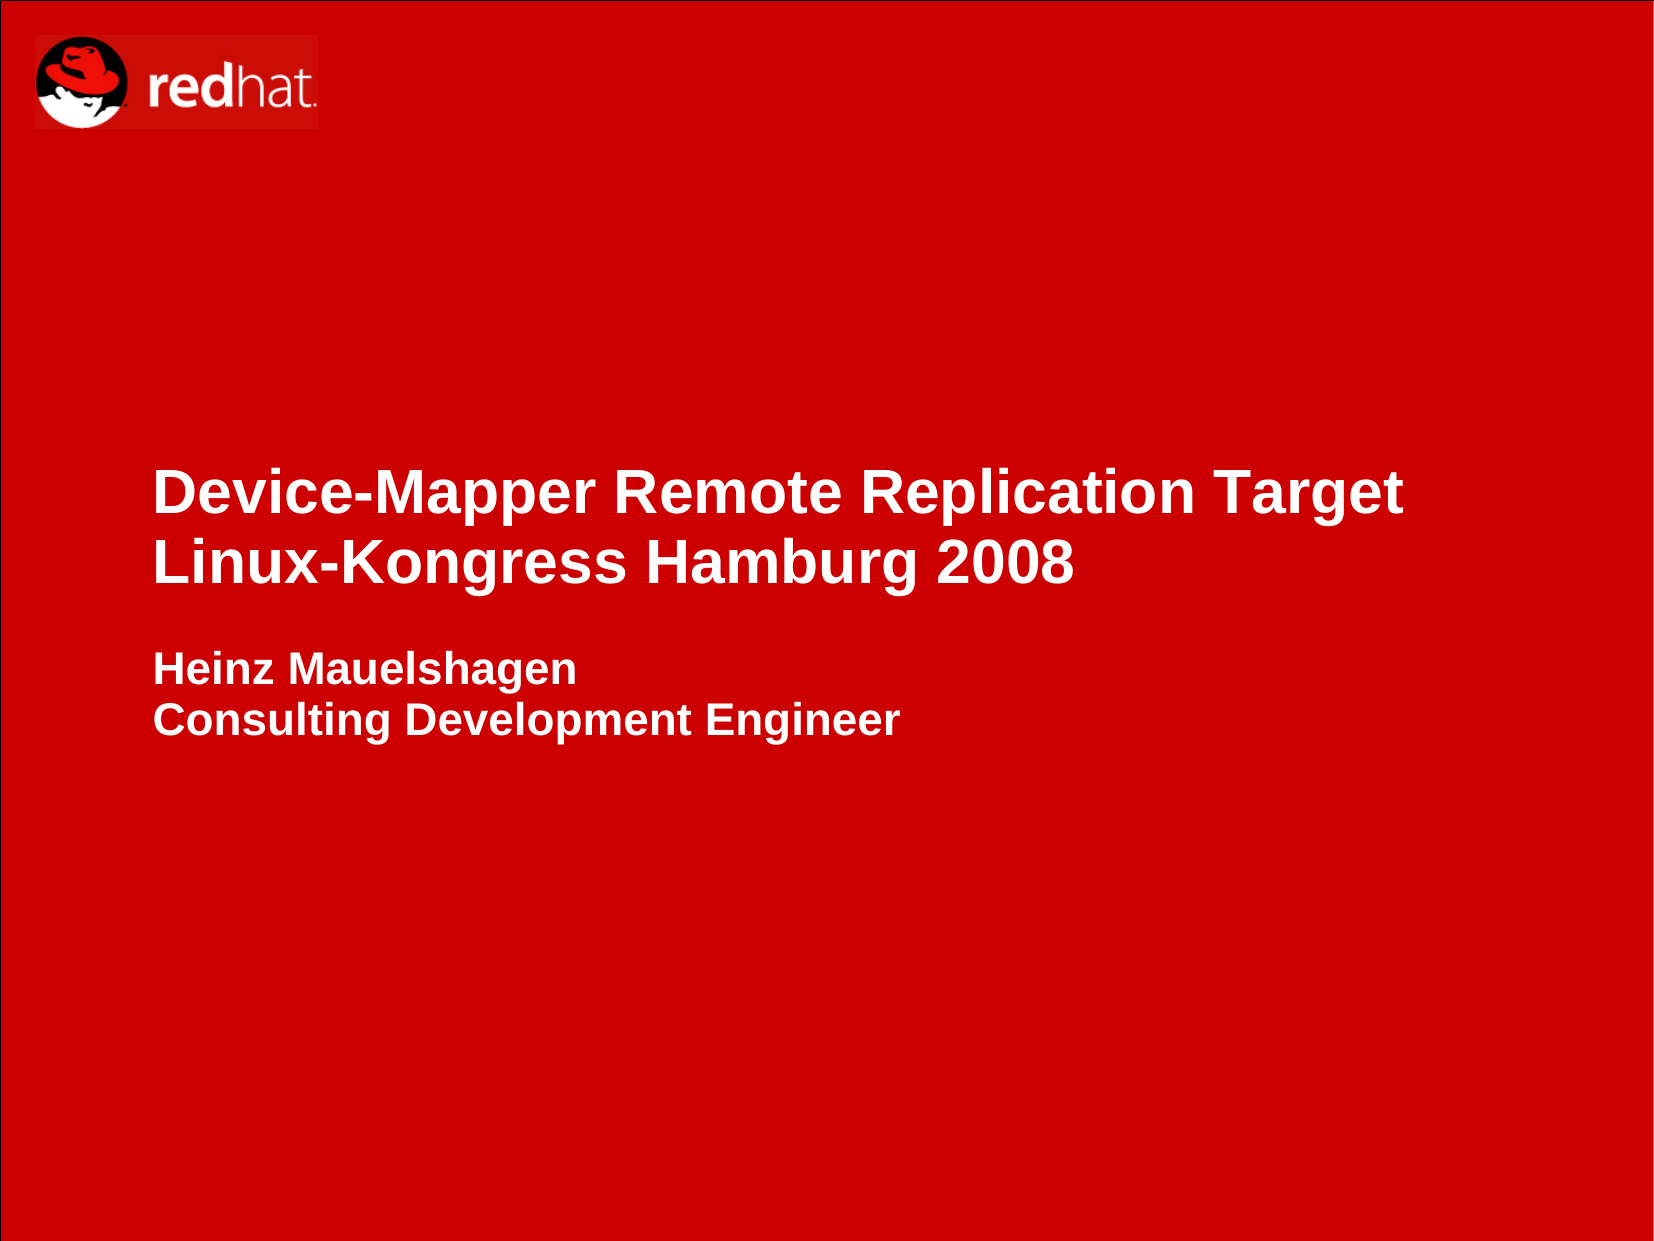

Device-Mapper Remote Replication Target
Linux-Kongress Hamburg 2008
Heinz Mauelshagen
Consulting Development Engineer